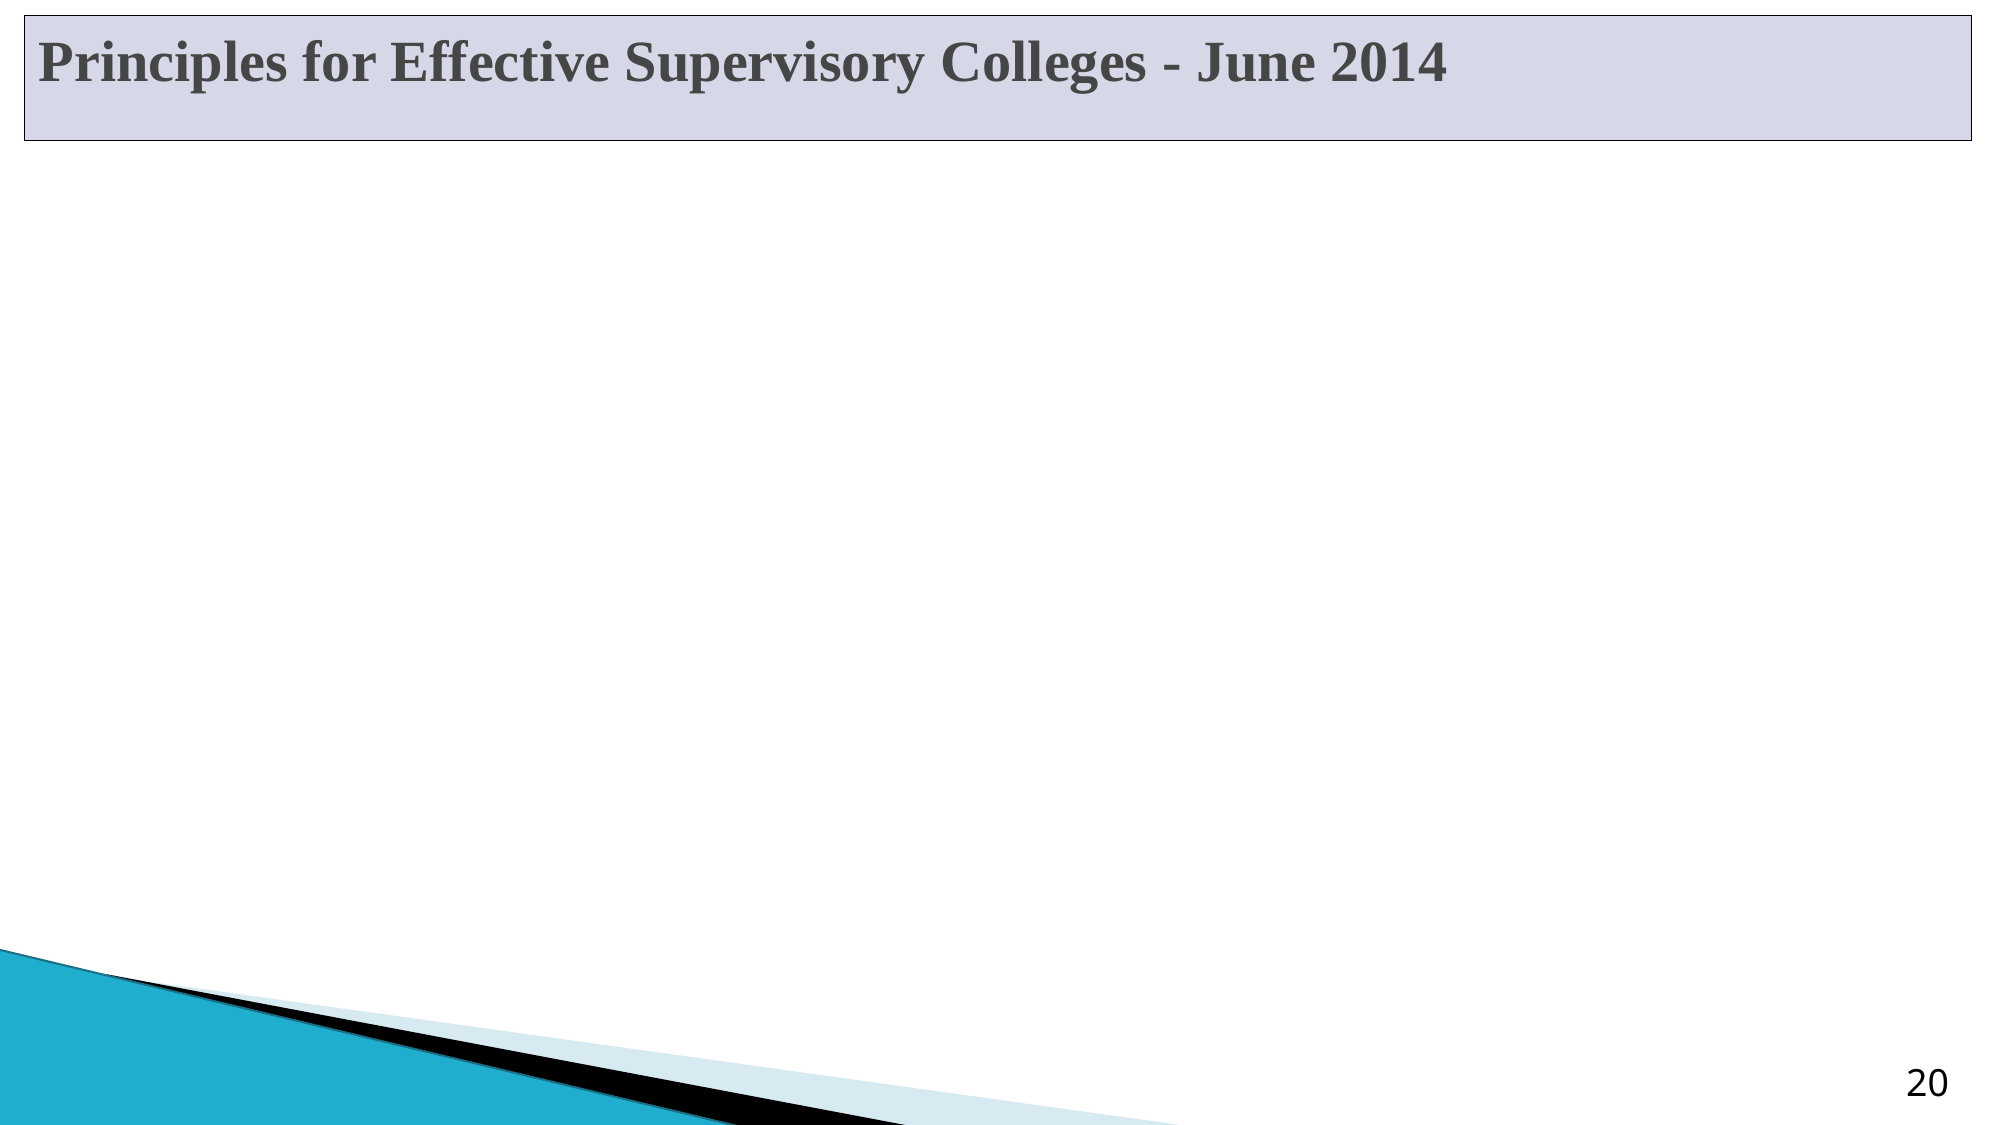

# Principles for Effective Supervisory Colleges - June 2014
Improve effectiveness of oversight of international banking groups.
by agreement among supervisors, recognise national legal constraints
Crisis preparedness
Communication Channels
Interaction with the bank
Collaborative Work
colleges - distinct from but complementary to crisis mgmt. & resolution structures
Home – make available sound communication channels, used appropriately, regularly
work of college should contribute to effective crisis management planning
Efficiency, ease of use, integrity and confidentiality of info. exchange
Interaction between college members & bank should complement the interaction that individual home/ host sup. have with the entity they supervise
risk assessment & stress testing, model approval